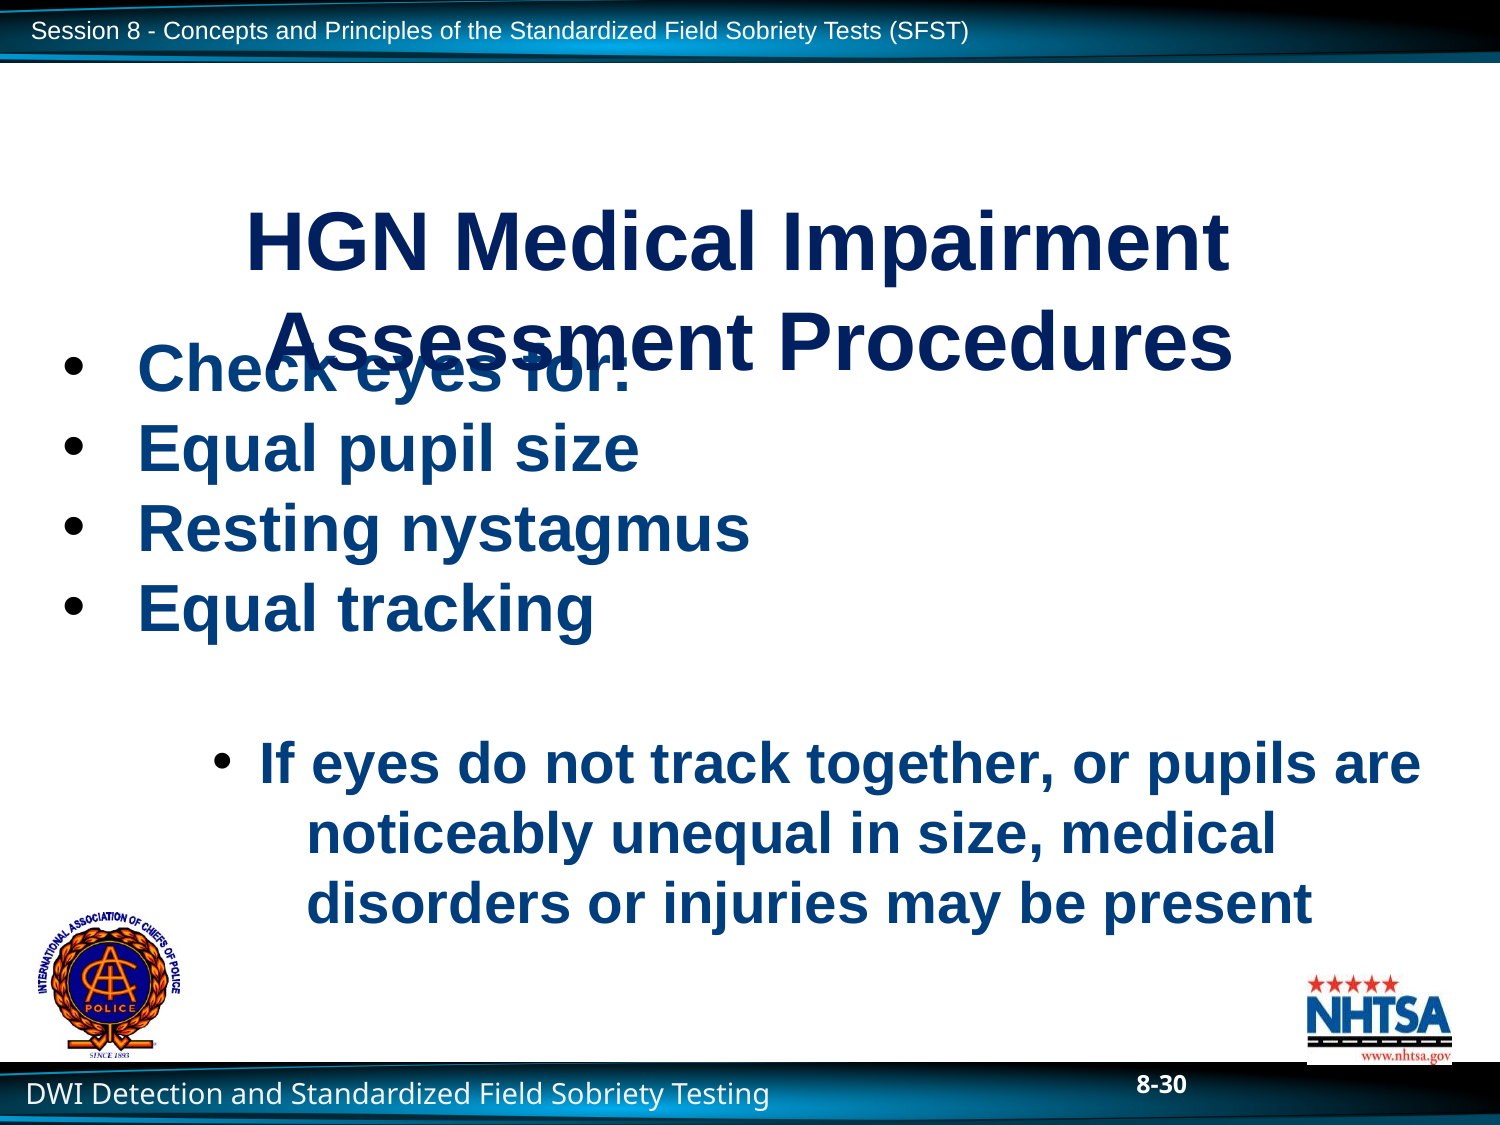

HGN Medical Impairment
Assessment Procedures
# Check eyes for:
Equal pupil size
Resting nystagmus
Equal tracking
If eyes do not track together, or pupils are noticeably unequal in size, medical disorders or injuries may be present
8-30